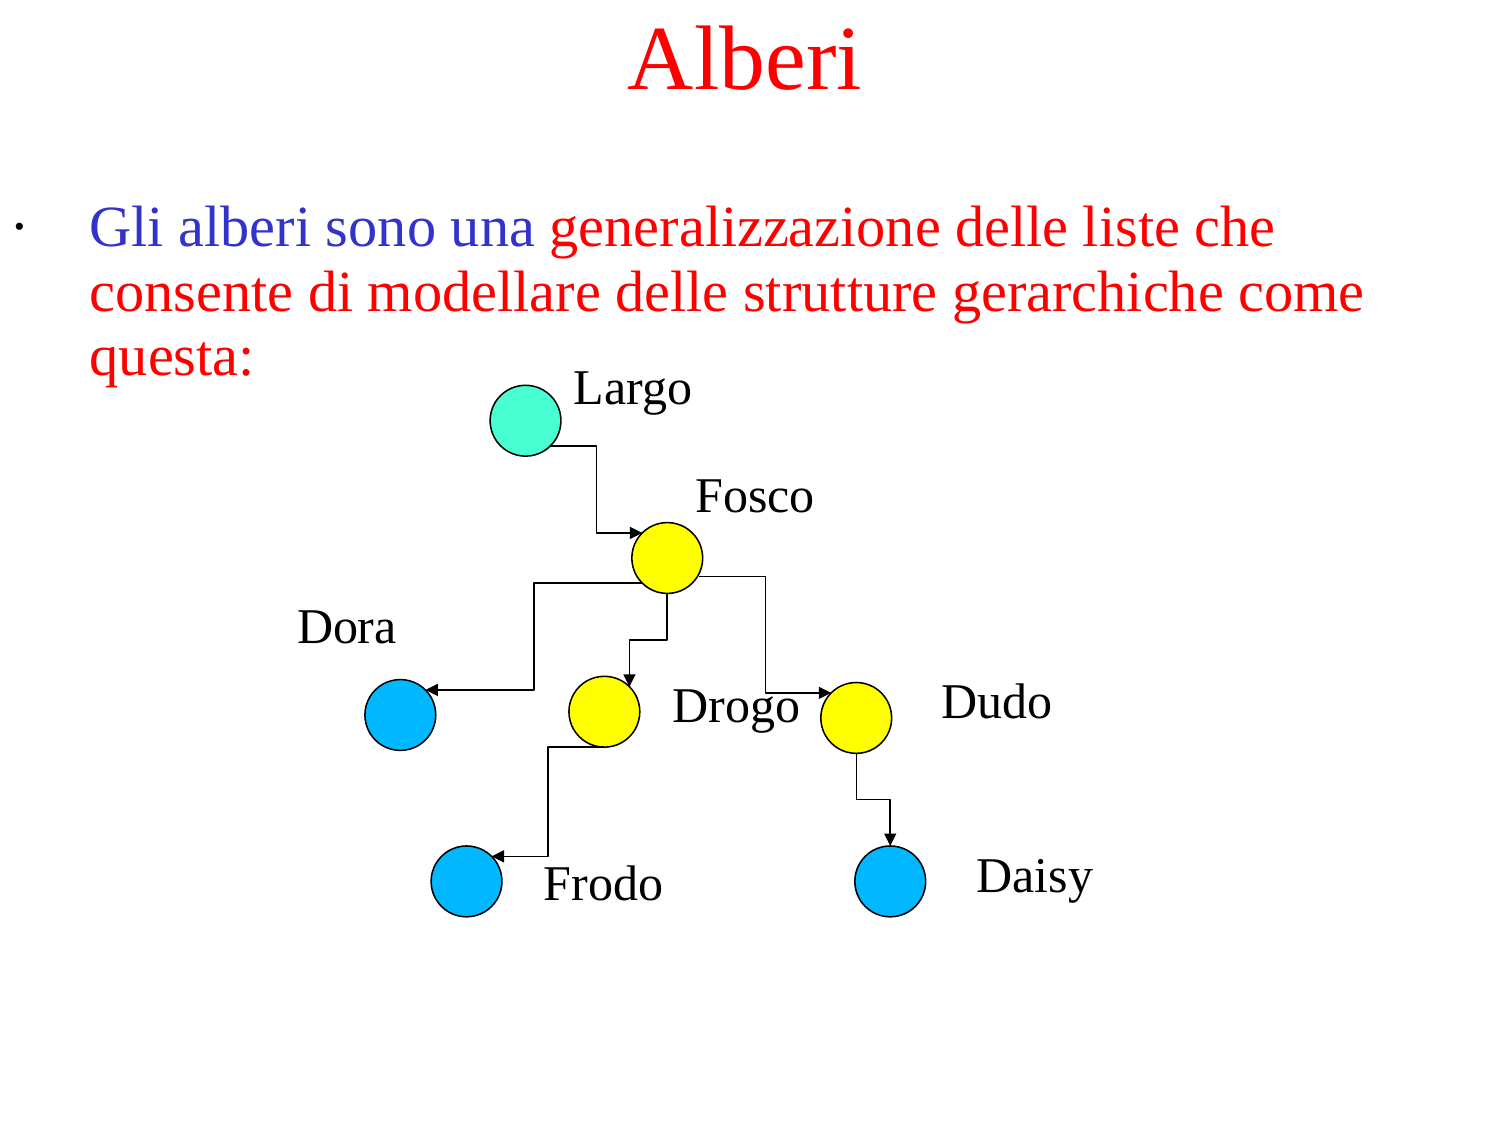

# Alberi
Gli alberi sono una generalizzazione delle liste che consente di modellare delle strutture gerarchiche come questa:
Largo
Fosco
Dora
Dudo
Drogo
Daisy
Frodo